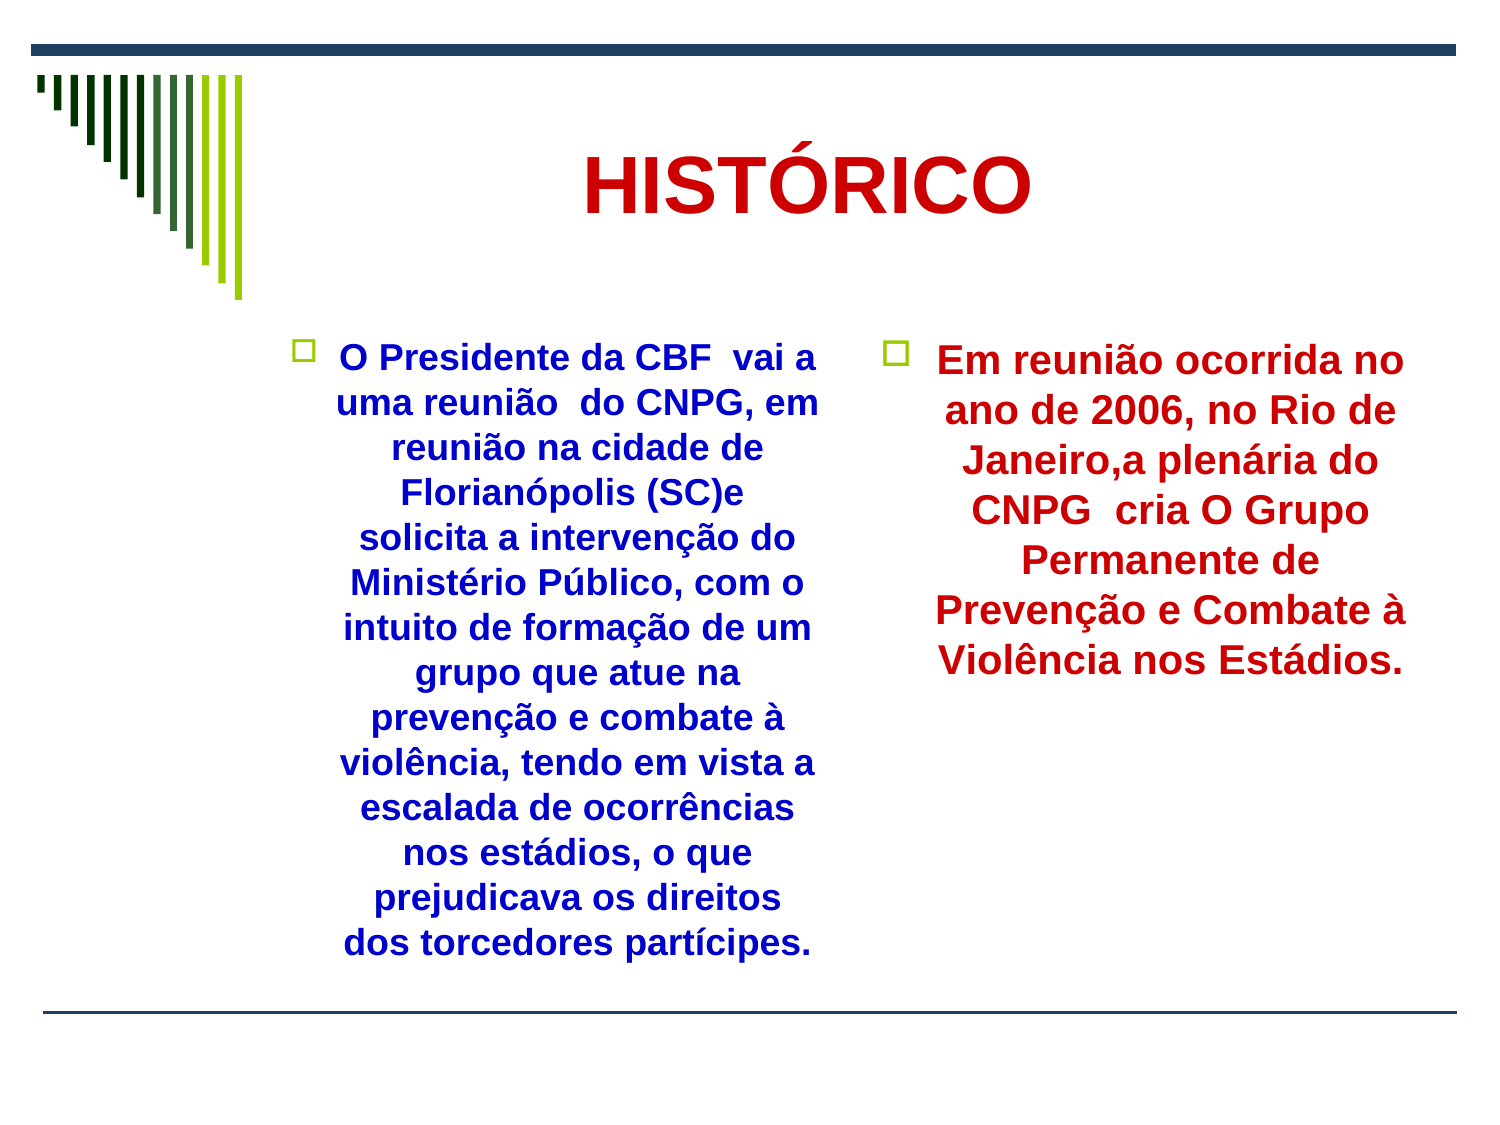

# HISTÓRICO
O Presidente da CBF vai a uma reunião do CNPG, em reunião na cidade de Florianópolis (SC)e solicita a intervenção do Ministério Público, com o intuito de formação de um grupo que atue na prevenção e combate à violência, tendo em vista a escalada de ocorrências nos estádios, o que prejudicava os direitos dos torcedores partícipes.
Em reunião ocorrida no ano de 2006, no Rio de Janeiro,a plenária do CNPG cria O Grupo Permanente de Prevenção e Combate à Violência nos Estádios.